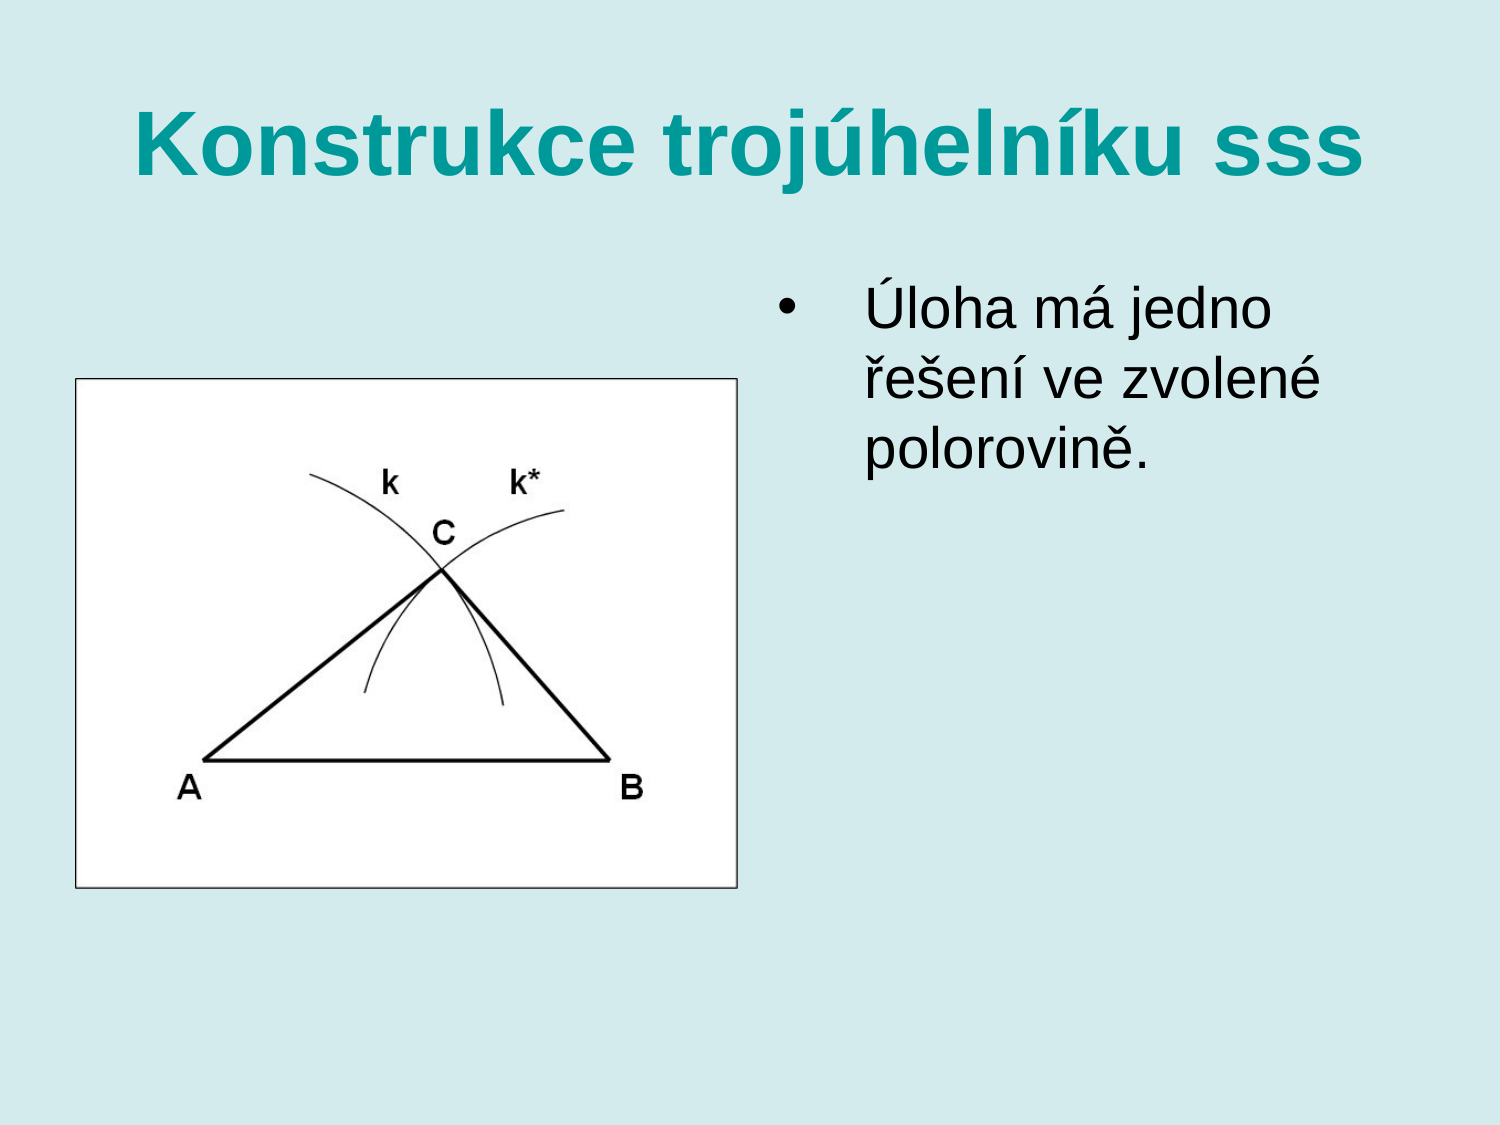

# Konstrukce trojúhelníku sss
Úloha má jedno řešení ve zvolené polorovině.